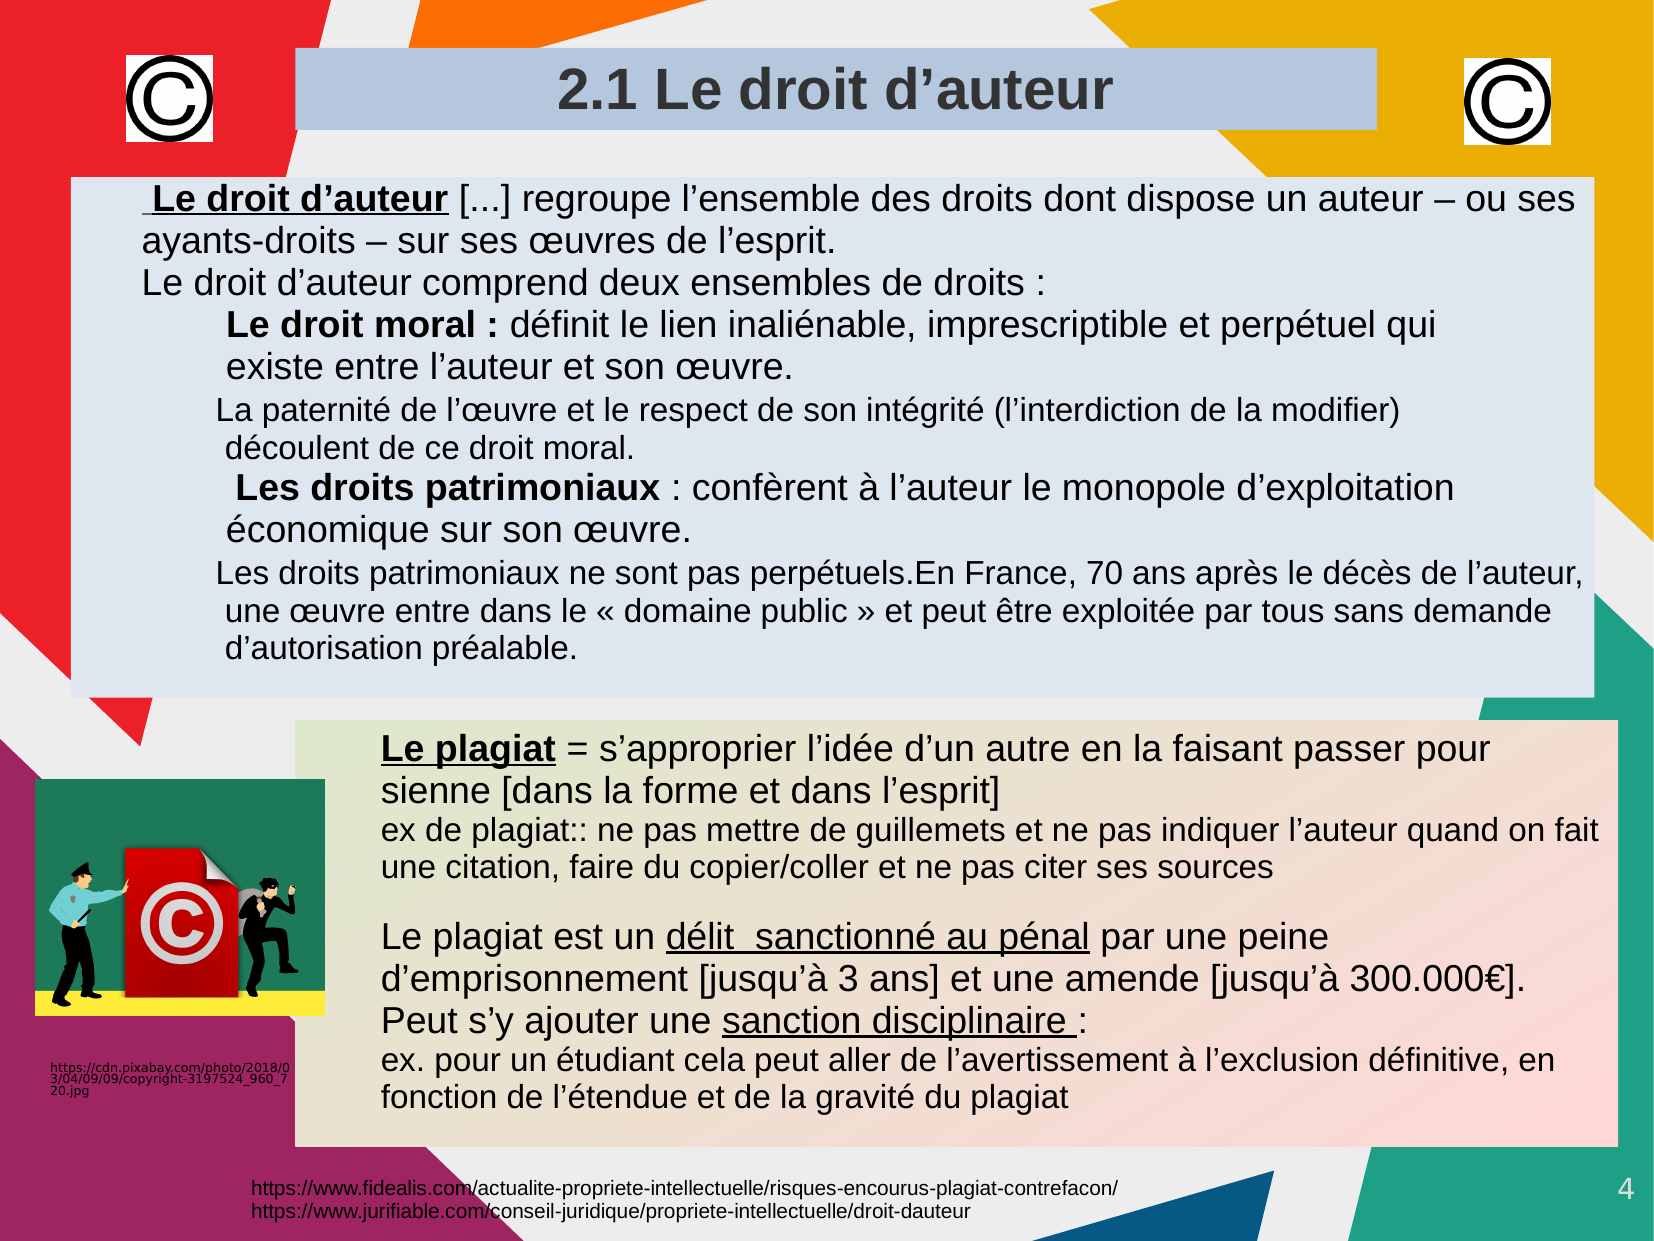

2.1 Le droit d’auteur
# Le droit d’auteur [...] regroupe l’ensemble des droits dont dispose un auteur – ou ses ayants-droits – sur ses œuvres de l’esprit. Le droit d’auteur comprend deux ensembles de droits : Le droit moral : définit le lien inaliénable, imprescriptible et perpétuel qui existe entre l’auteur et son œuvre. La paternité de l’œuvre et le respect de son intégrité (l’interdiction de la modifier) découlent de ce droit moral. Les droits patrimoniaux : confèrent à l’auteur le monopole d’exploitation économique sur son œuvre. Les droits patrimoniaux ne sont pas perpétuels.En France, 70 ans après le décès de l’auteur, une œuvre entre dans le « domaine public » et peut être exploitée par tous sans demande d’autorisation préalable.
Le plagiat = s’approprier l’idée d’un autre en la faisant passer pour sienne [dans la forme et dans l’esprit]
ex de plagiat:: ne pas mettre de guillemets et ne pas indiquer l’auteur quand on fait une citation, faire du copier/coller et ne pas citer ses sources
Le plagiat est un délit sanctionné au pénal par une peine d’emprisonnement [jusqu’à 3 ans] et une amende [jusqu’à 300.000€].
Peut s’y ajouter une sanction disciplinaire :
ex. pour un étudiant cela peut aller de l’avertissement à l’exclusion définitive, en fonction de l’étendue et de la gravité du plagiat
 https://cdn.pixabay.com/photo/2018/03/04/09/09/copyright-3197524_960_720.jpg
https://www.fidealis.com/actualite-propriete-intellectuelle/risques-encourus-plagiat-contrefacon/
https://www.jurifiable.com/conseil-juridique/propriete-intellectuelle/droit-dauteur
4